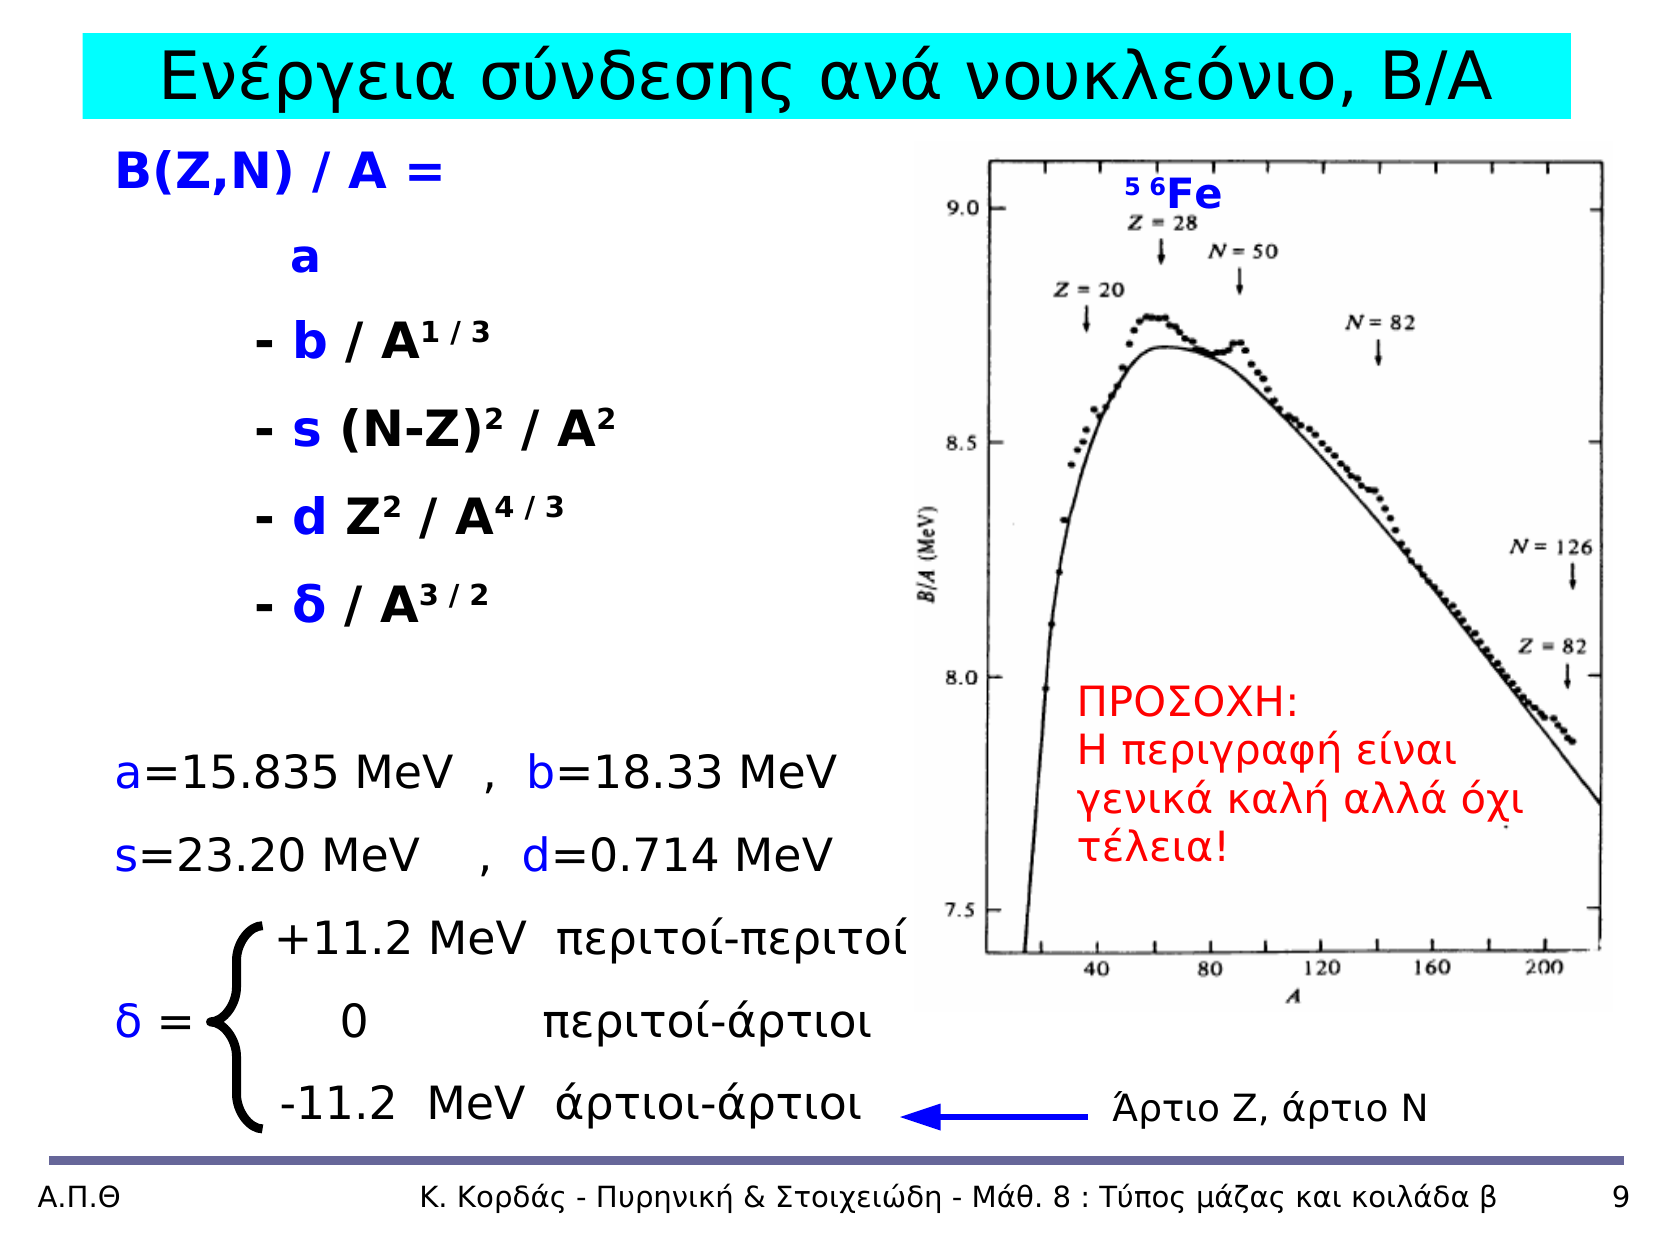

# Ενέργεια σύνδεσης ανά νουκλεόνιο, Β/Α
Β(Ζ,Ν) / Α =
 a
 - b / A1 / 3
 - s (N-Z)2 / A2
 - d Z2 / A4 / 3
 - δ / A3 / 2
a=15.835 MeV , b=18.33 MeV
s=23.20 MeV , d=0.714 MeV
 +11.2 MeV περιτοί-περιτοί
δ = 0 περιτοί-άρτιοι
-11.2 MeV άρτιοι-άρτιοι
5 6Fe
ΠΡΟΣΟΧΗ:
Η περιγραφή είναι
γενικά καλή αλλά όχι
τέλεια!
Άρτιο Ζ, άρτιο Ν
Α.Π.Θ
Κ. Κορδάς - Πυρηνική & Στοιχειώδη - Μάθ. 8 : Τύπος μάζας και κοιλάδα β
9